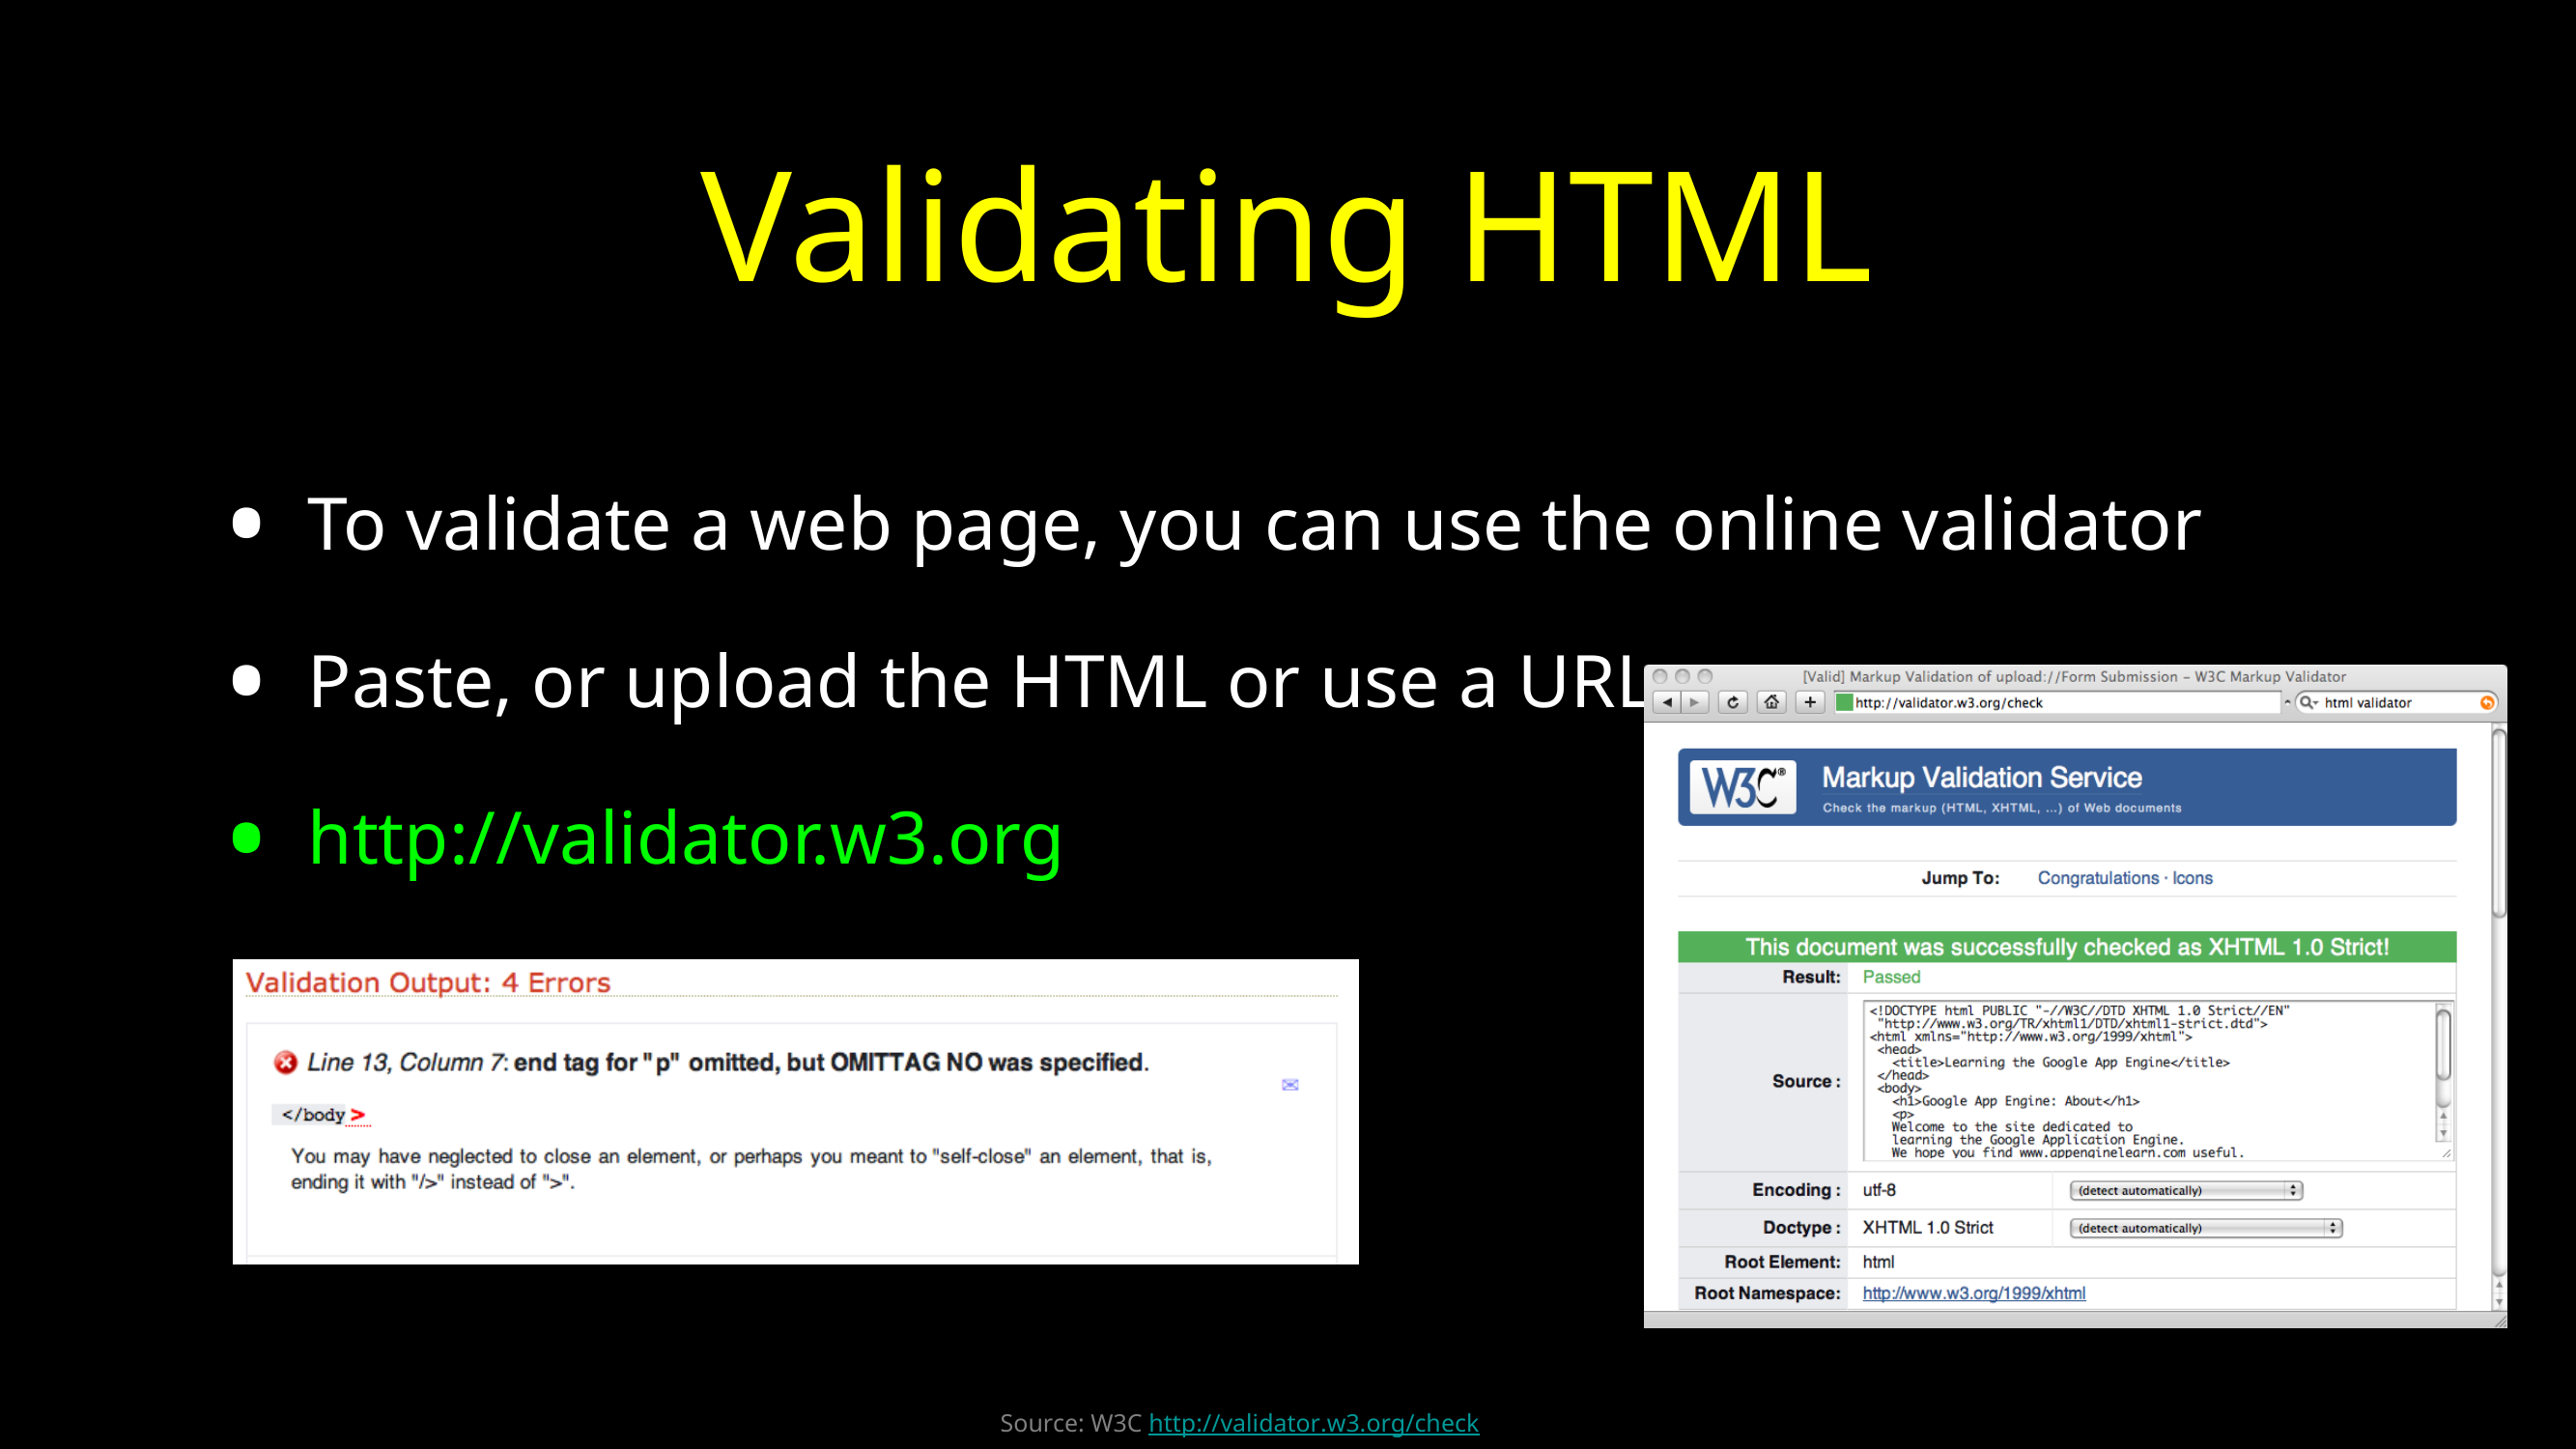

# Validating HTML
To validate a web page, you can use the online validator
Paste, or upload the HTML or use a URL
http://validator.w3.org
Source: W3C http://validator.w3.org/check